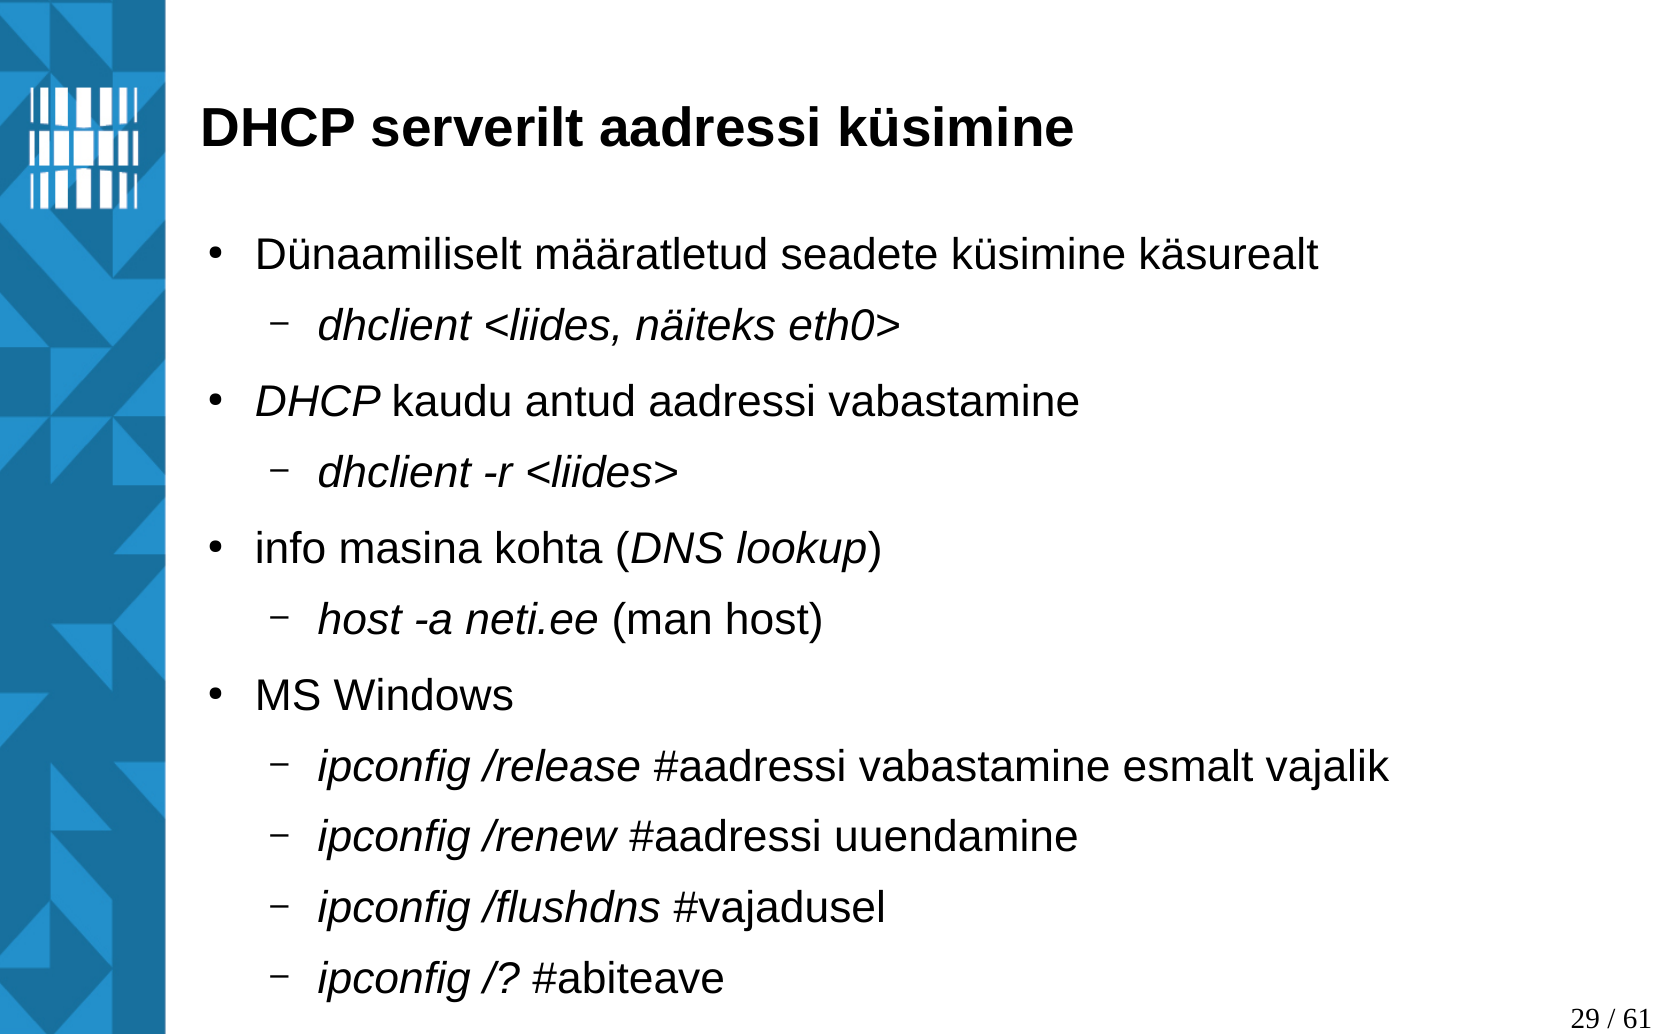

# DHCP serverilt aadressi küsimine
Dünaamiliselt määratletud seadete küsimine käsurealt
dhclient <liides, näiteks eth0>
DHCP kaudu antud aadressi vabastamine
dhclient -r <liides>
info masina kohta (DNS lookup)
host -a neti.ee (man host)
MS Windows
ipconfig /release #aadressi vabastamine esmalt vajalik
ipconfig /renew #aadressi uuendamine
ipconfig /flushdns #vajadusel
ipconfig /? #abiteave
29